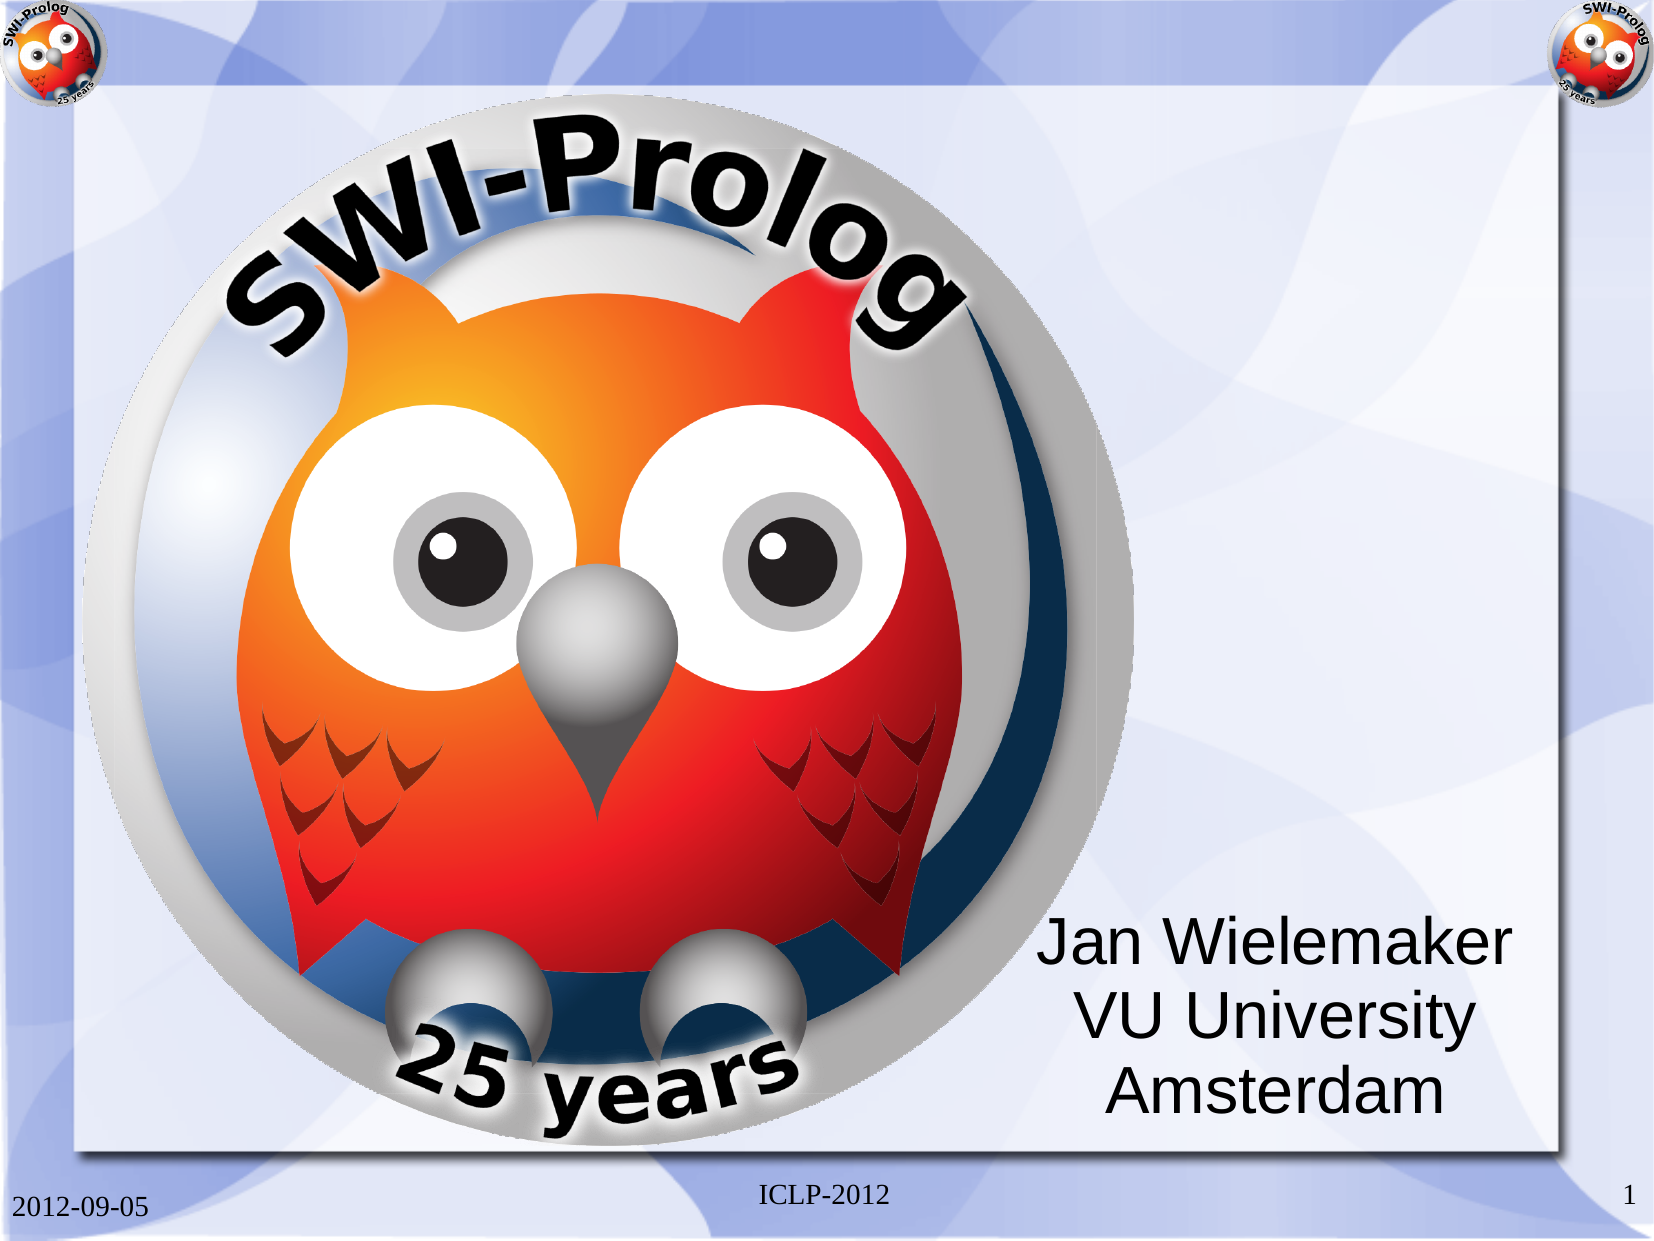

# Jan Wielemaker
VU University
Amsterdam
ICLP-2012
1
2012-09-05